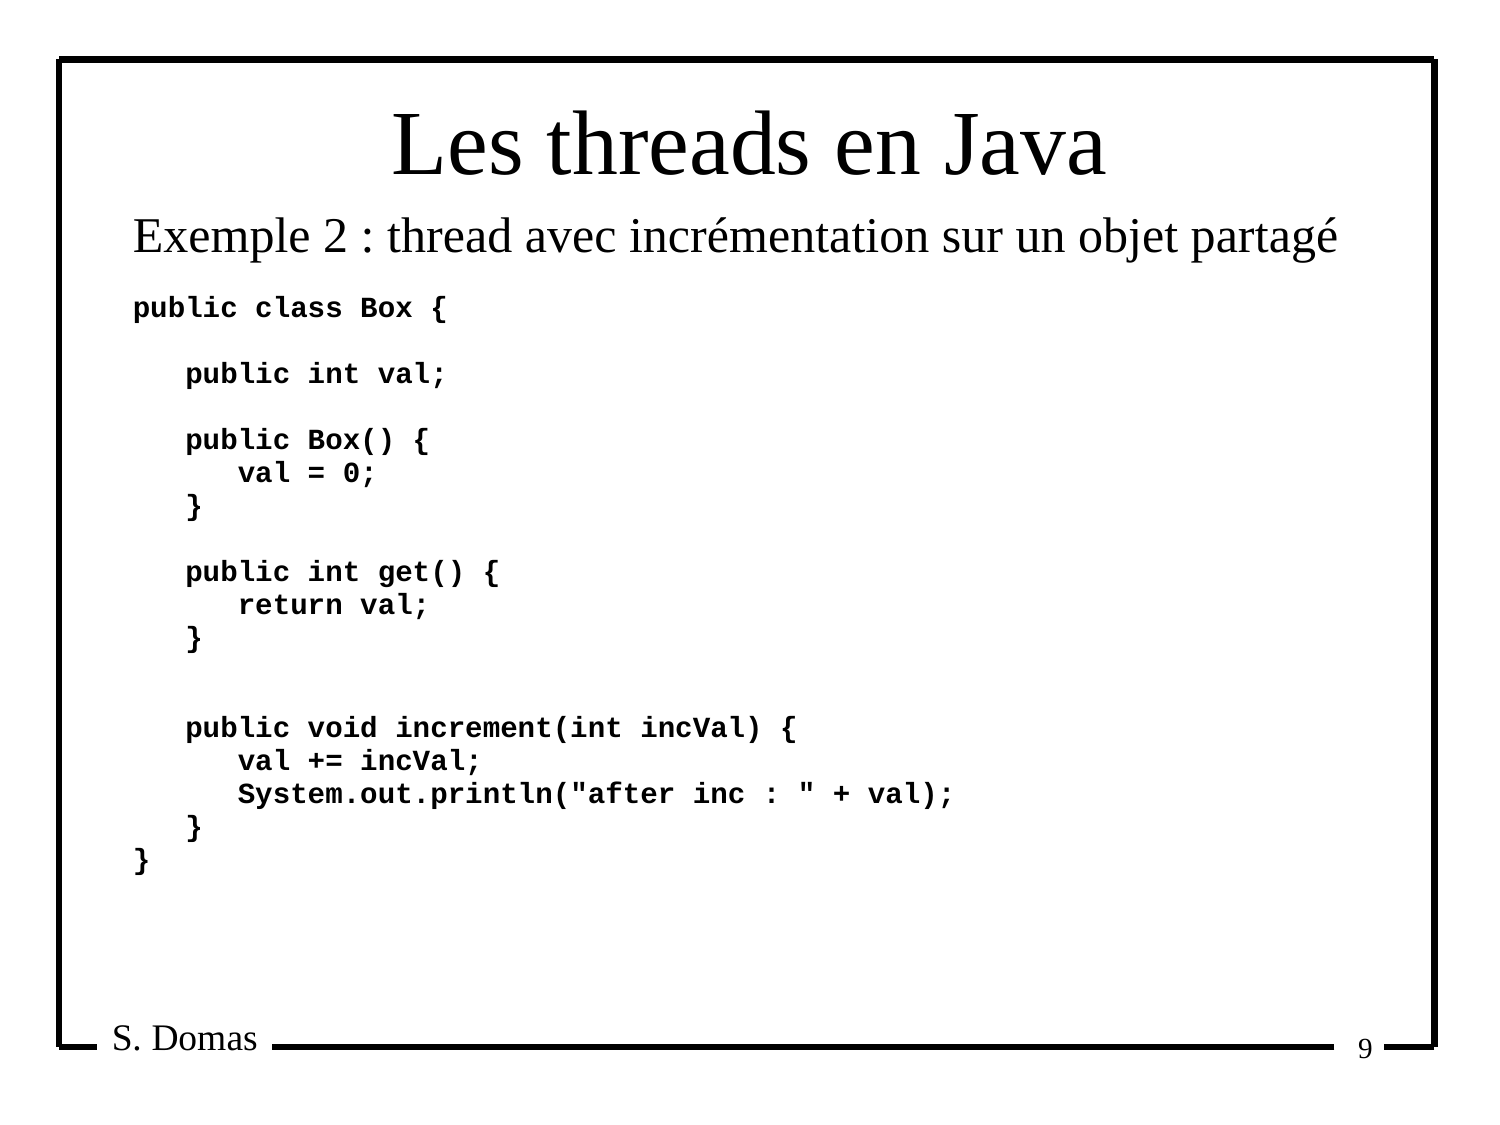

# Les threads en Java
S. Domas
Exemple 2 : thread avec incrémentation sur un objet partagé
public class Box {
 public int val;
 public Box() {
 val = 0;
 }
 public int get() {
 return val;
 }
 public void increment(int incVal) {
 val += incVal;
 System.out.println("after inc : " + val);
 }
}
9